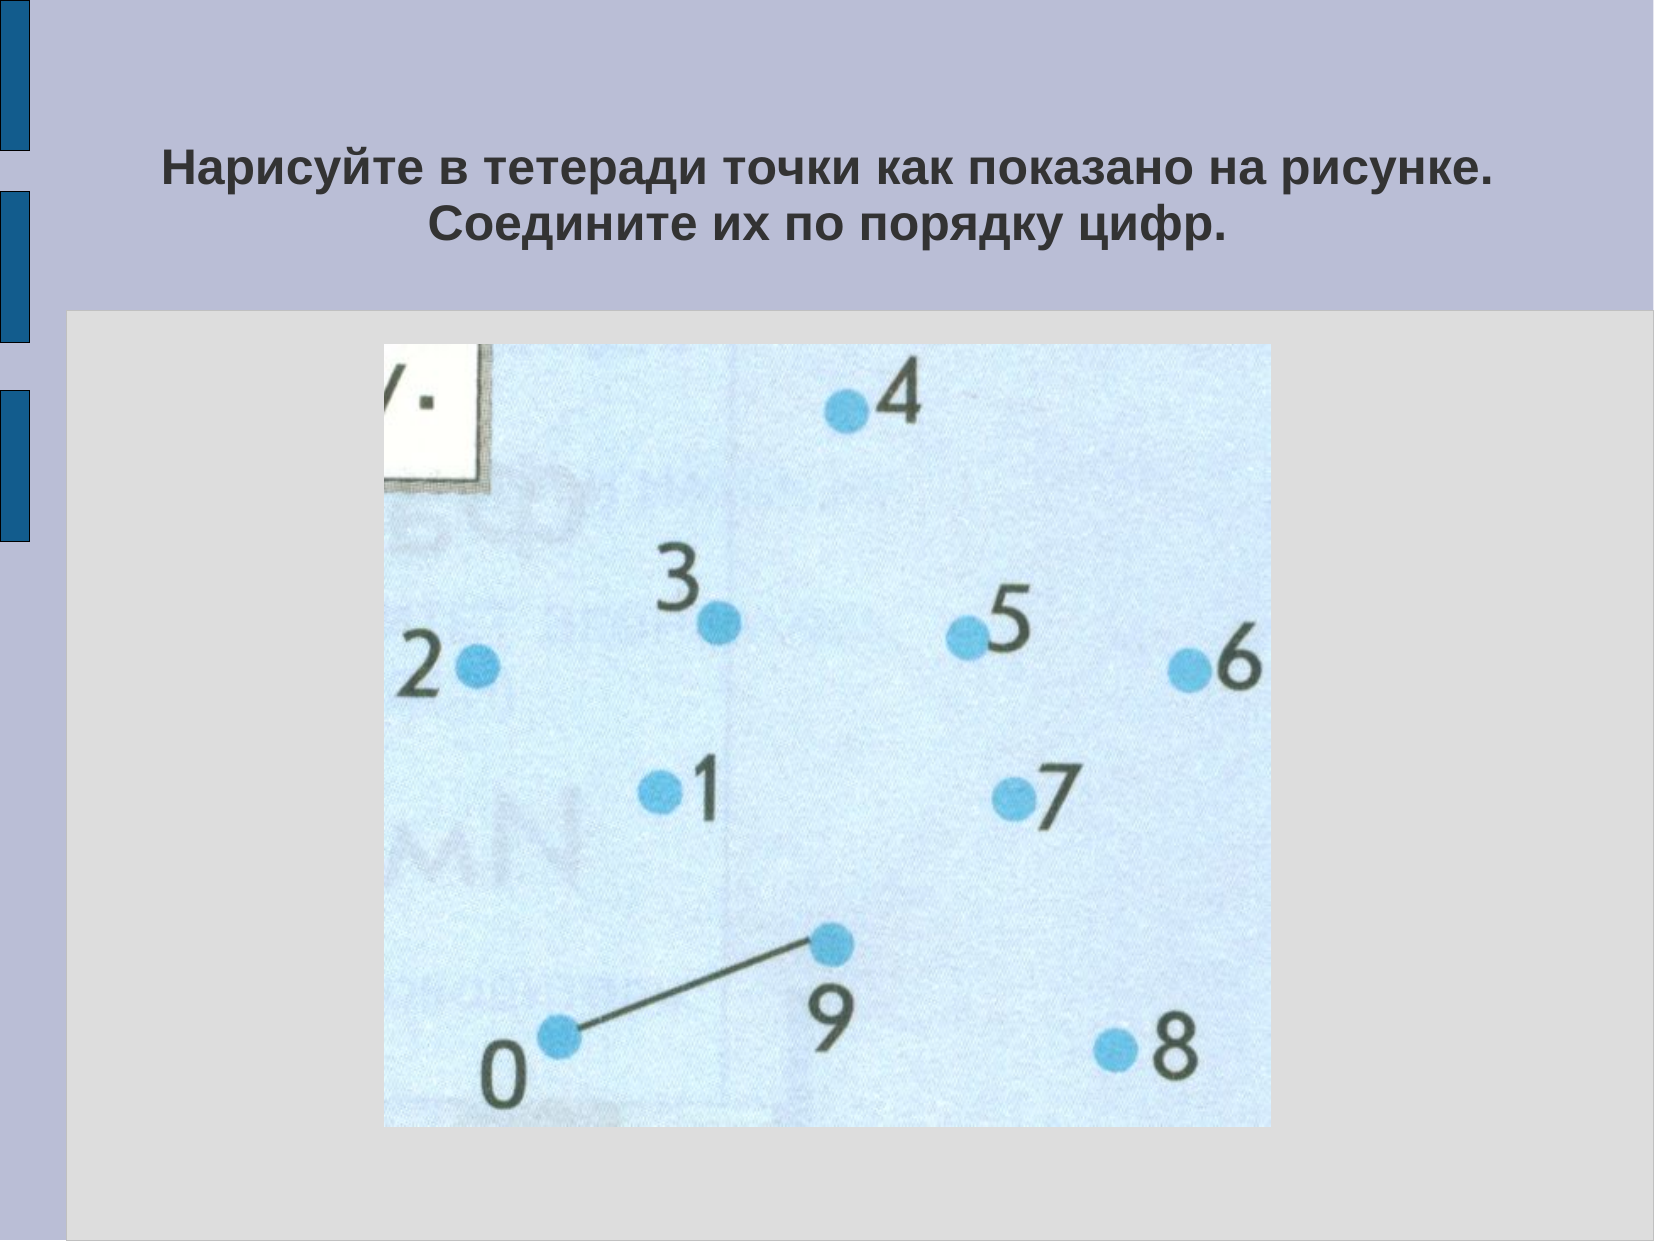

# Нарисуйте в тетеради точки как показано на рисунке. Соедините их по порядку цифр.